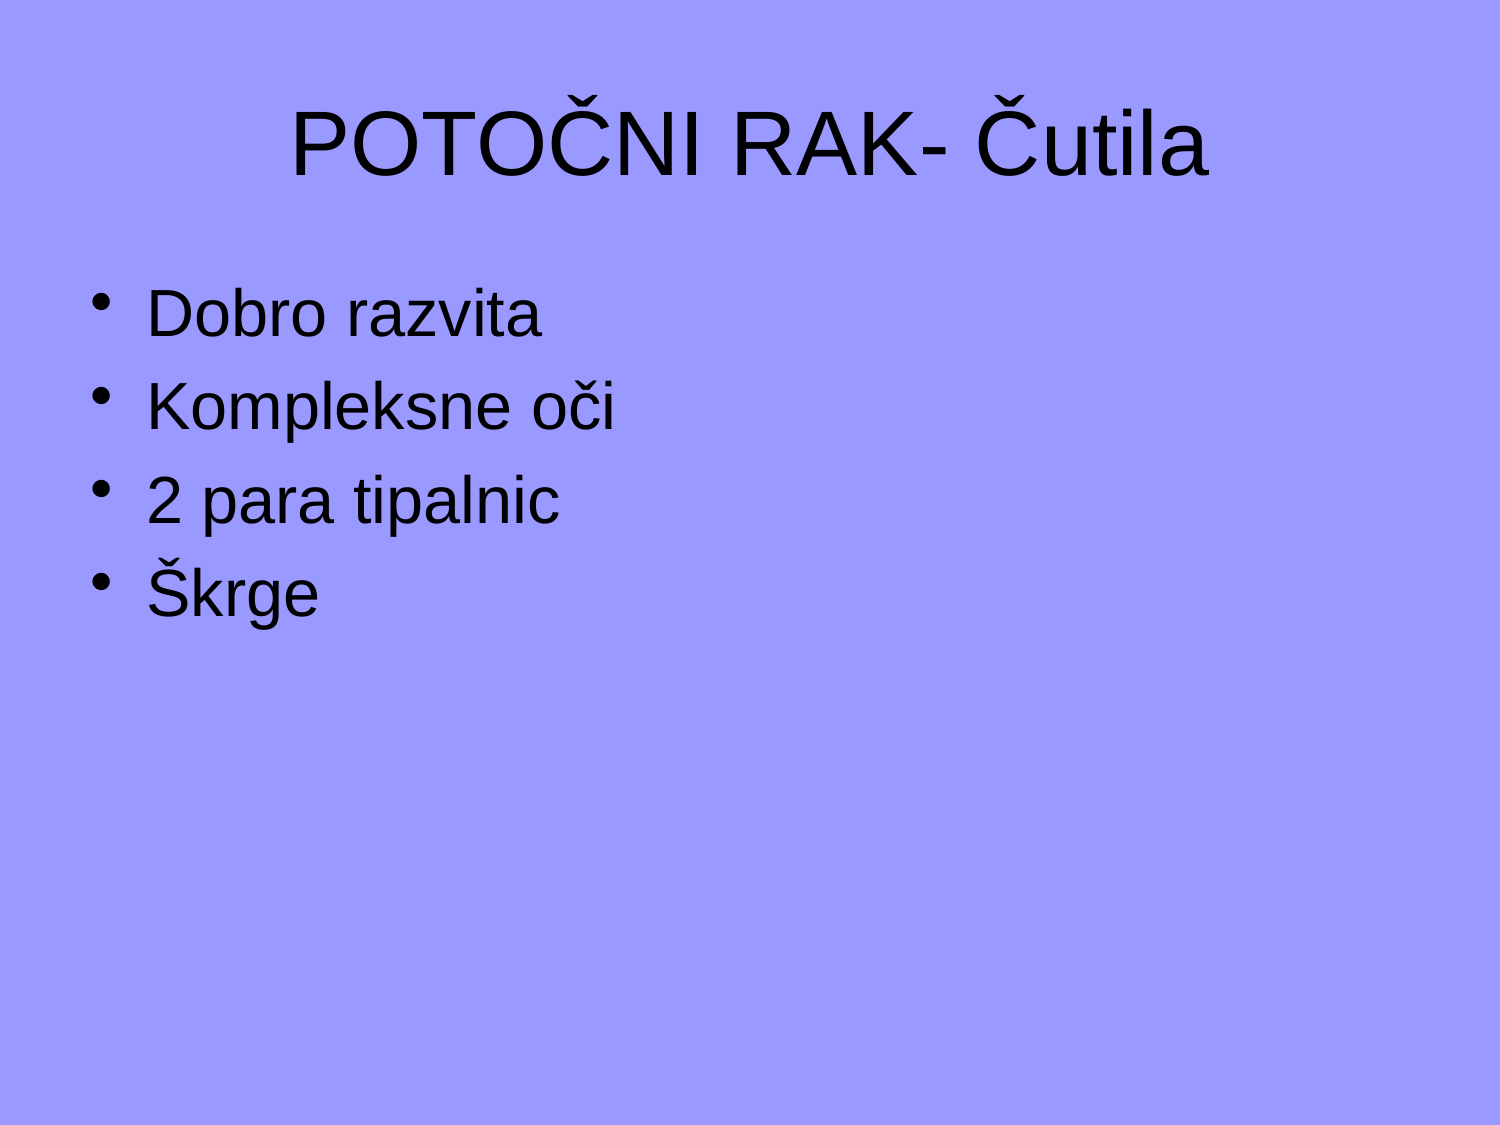

# POTOČNI RAK- Čutila
Dobro razvita
Kompleksne oči
2 para tipalnic
Škrge